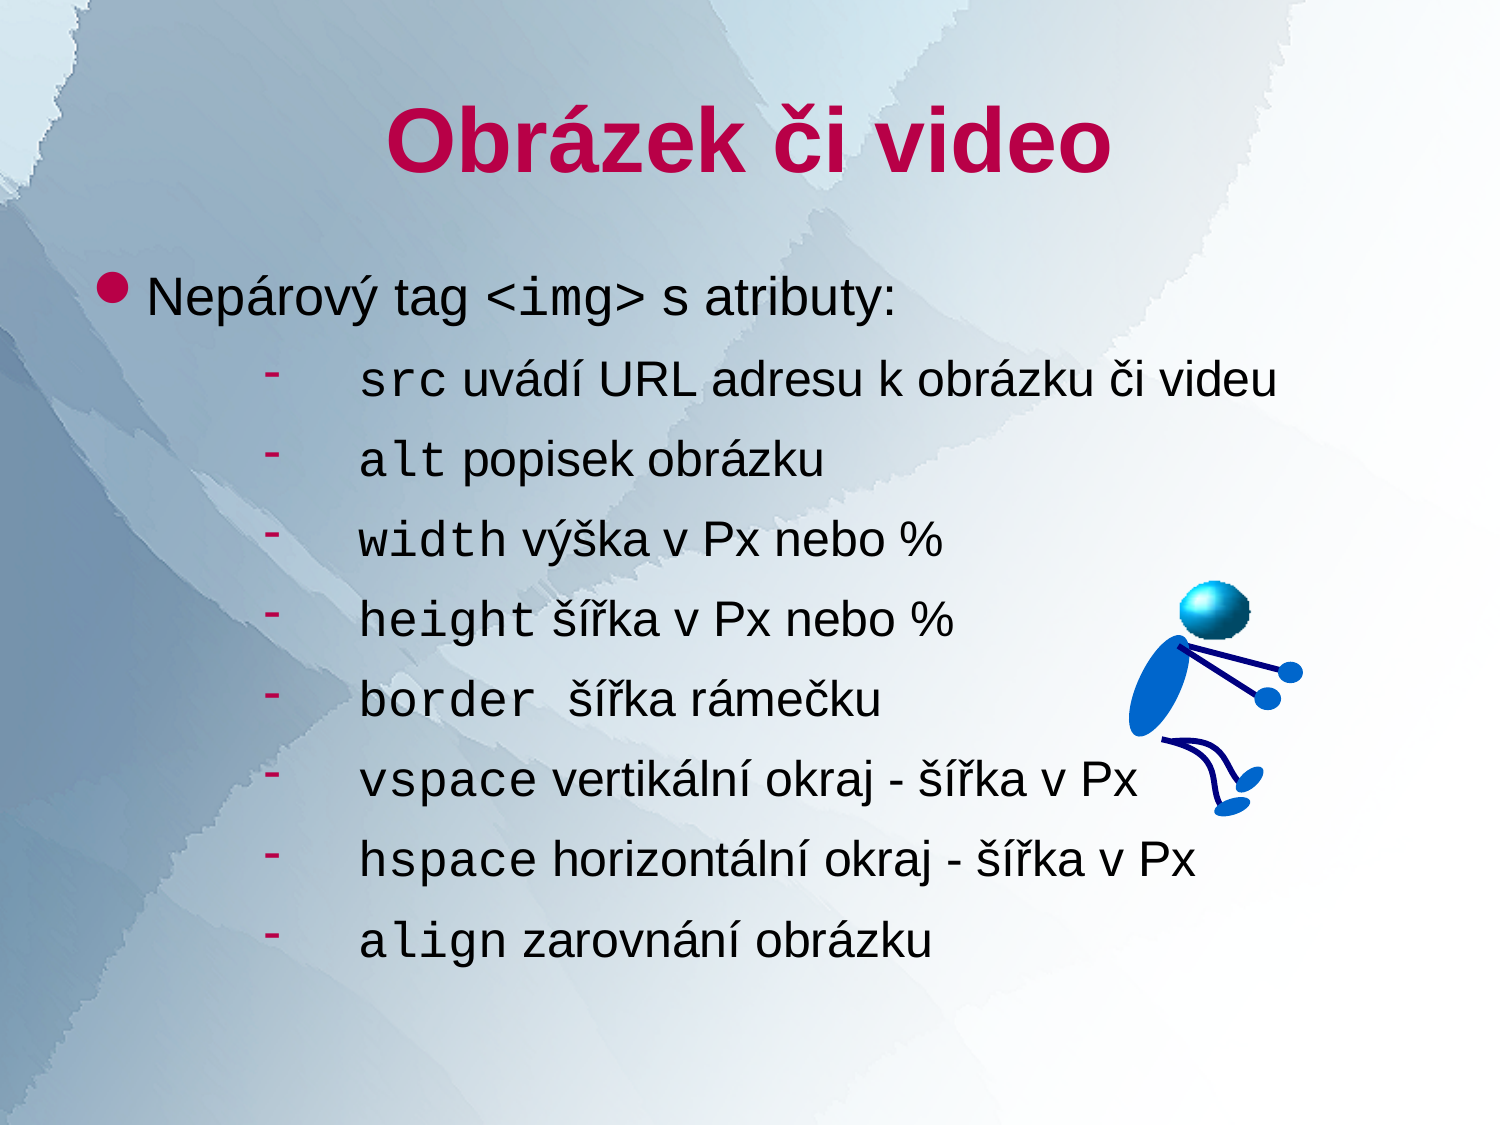

Obrázek či video
Nepárový tag <img> s atributy:
src uvádí URL adresu k obrázku či videu
alt popisek obrázku
width výška v Px nebo %
height šířka v Px nebo %
border šířka rámečku
vspace vertikální okraj - šířka v Px
hspace horizontální okraj - šířka v Px
align zarovnání obrázku